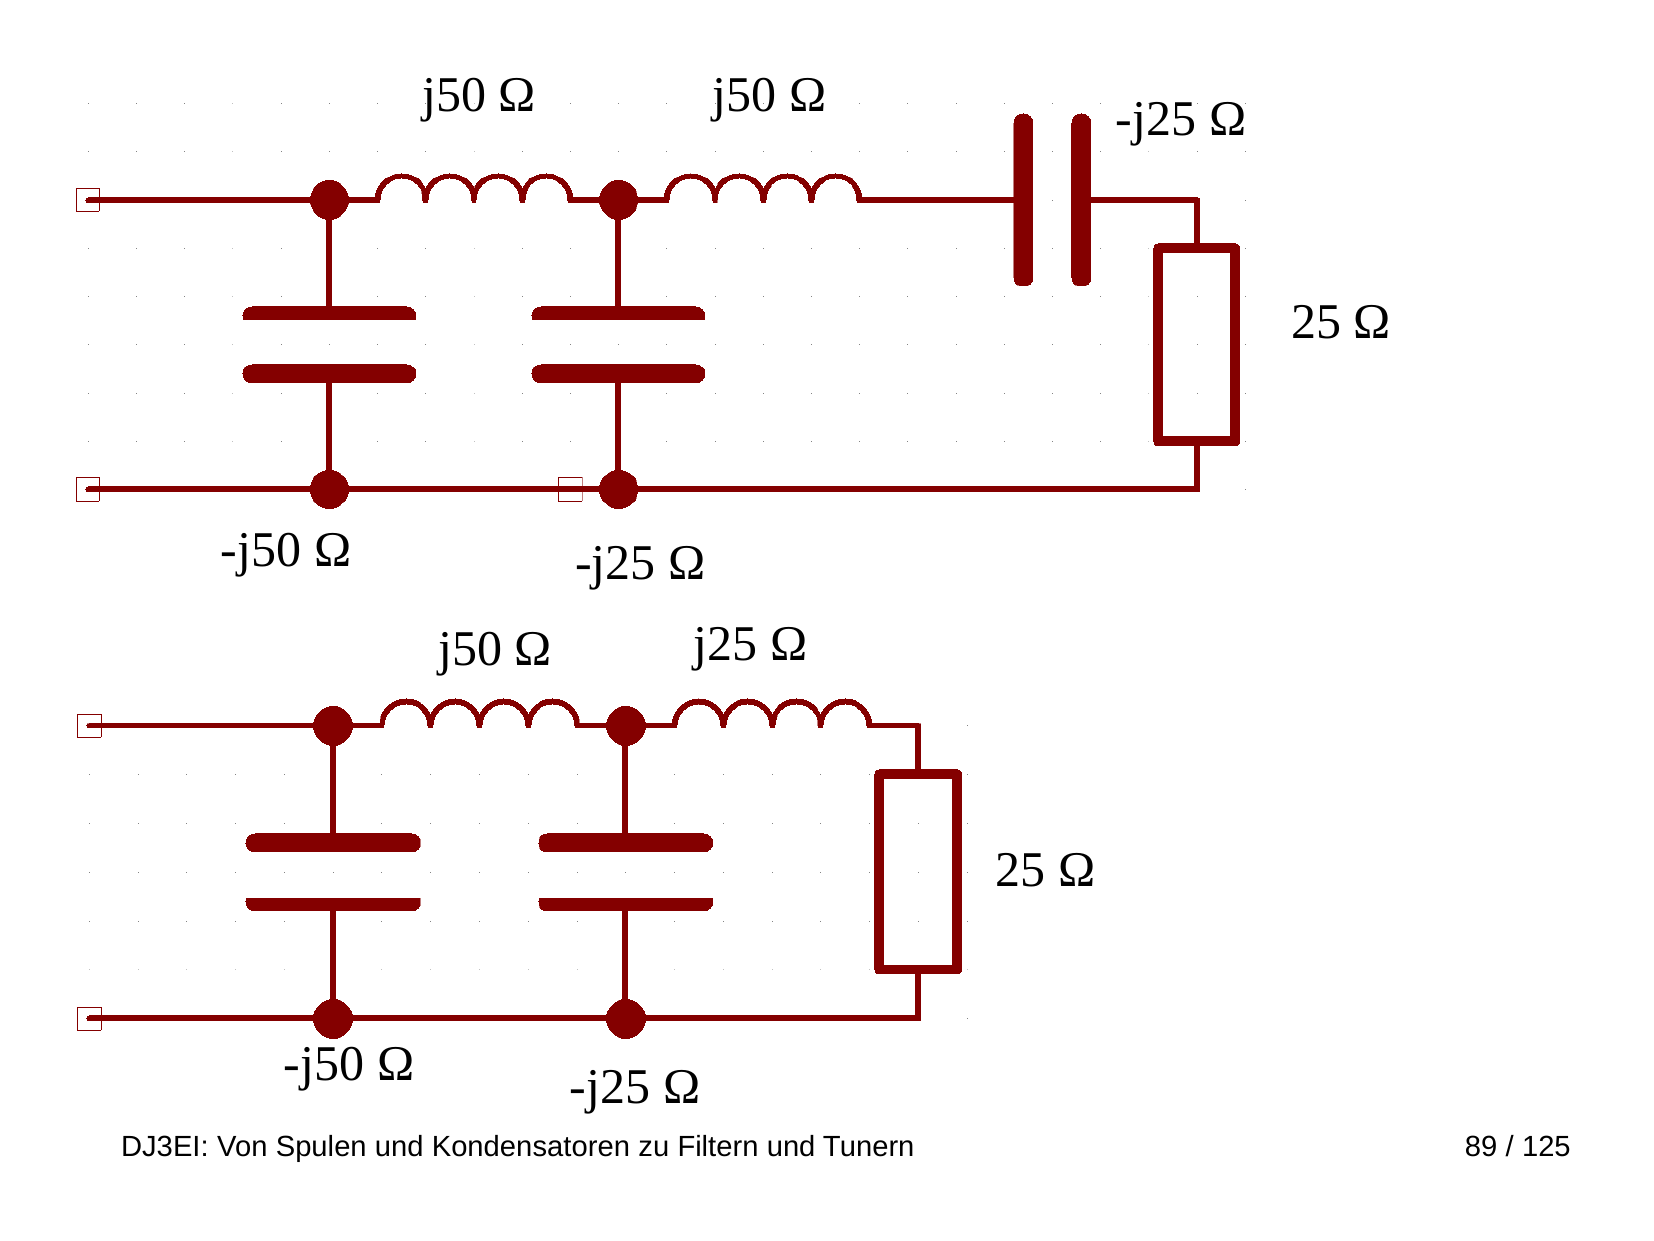

j50 Ω
j50 Ω
-j25 Ω
25 Ω
-j50 Ω
-j25 Ω
j25 Ω
j50 Ω
25 Ω
-j50 Ω
-j25 Ω